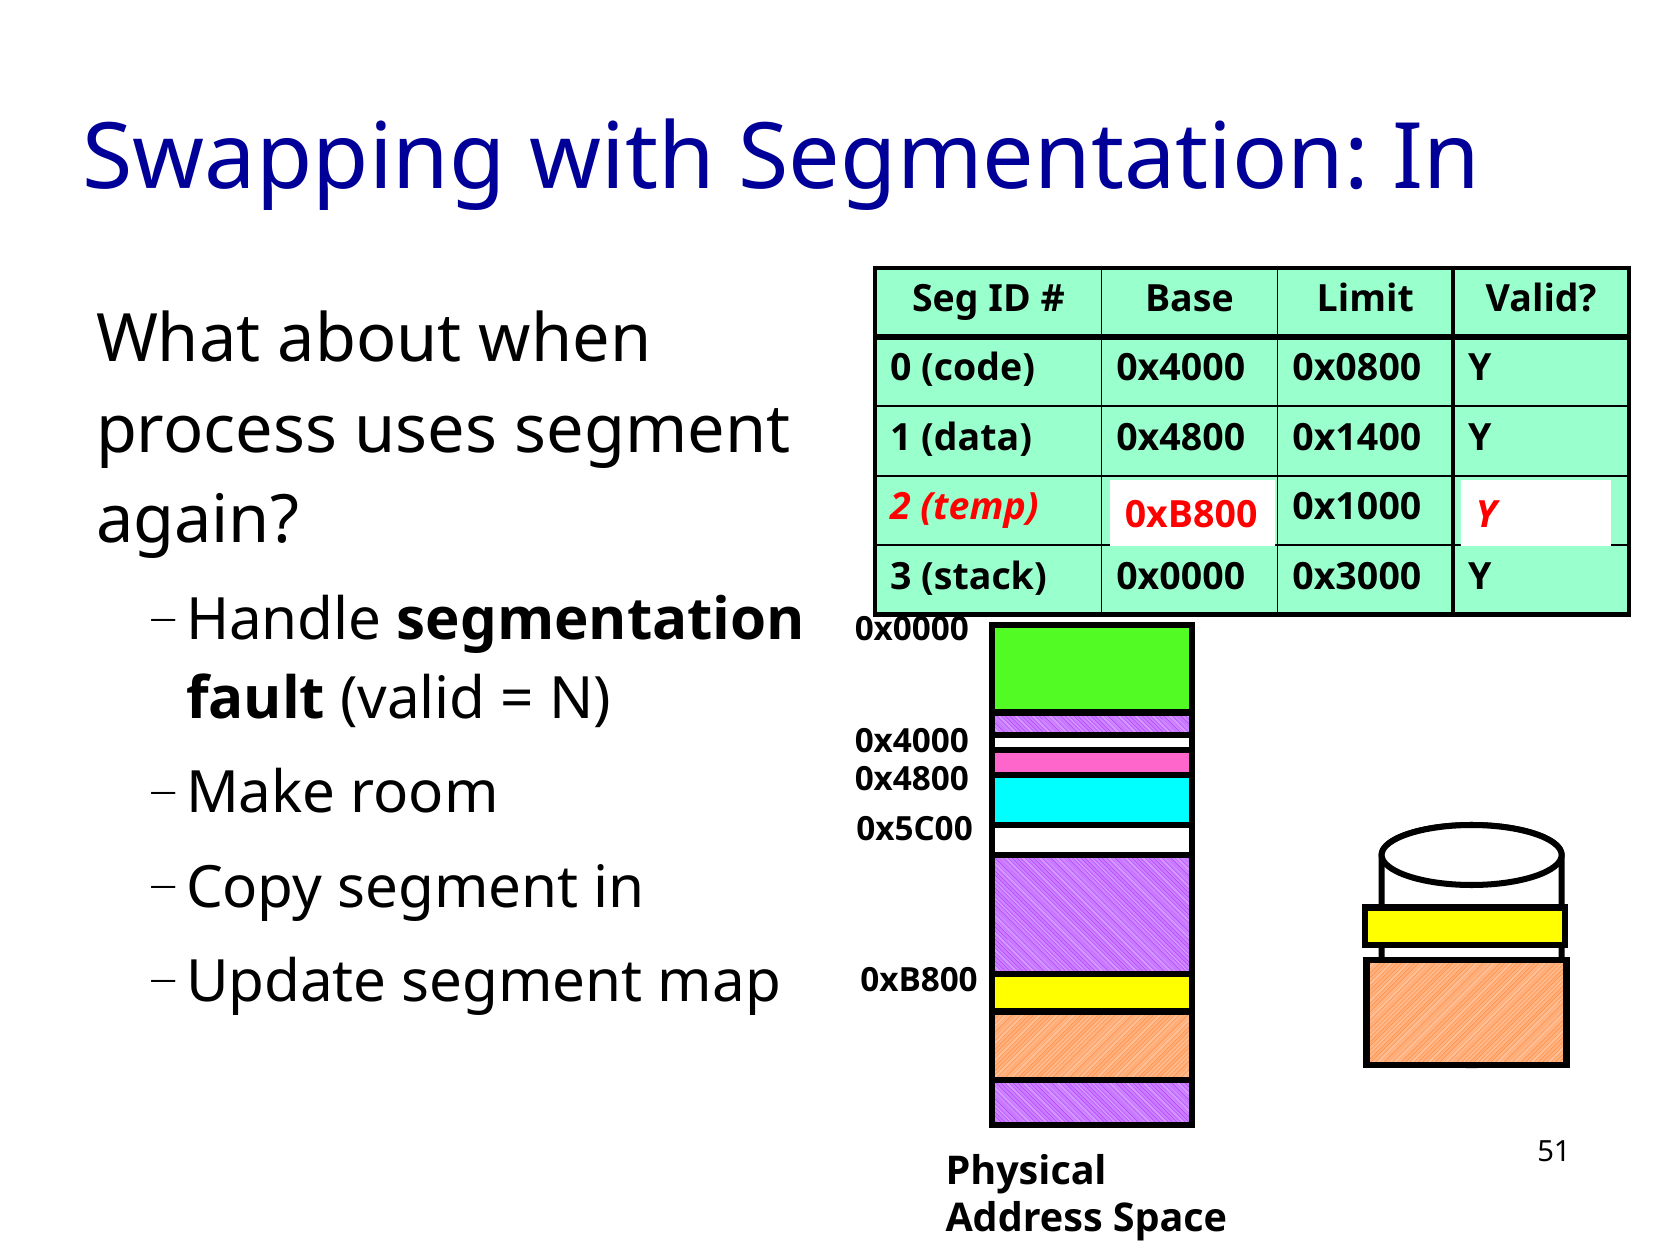

# Swapping with Segmentation: In
| Seg ID # | Base | Limit | Valid? |
| --- | --- | --- | --- |
| 0 (code) | 0x4000 | 0x0800 | Y |
| 1 (data) | 0x4800 | 0x1400 | Y |
| 2 (temp) | 0xC000 | 0x1000 | Y |
| 3 (stack) | 0x0000 | 0x3000 | Y |
What about when process uses segment again?
Handle segmentation fault (valid = N)
Make room
Copy segment in
Update segment map
XX N
0xB800
Y
Y
0x0000
0x4000
0x4800
0x5C00
0xB800
Physical
Address Space
51